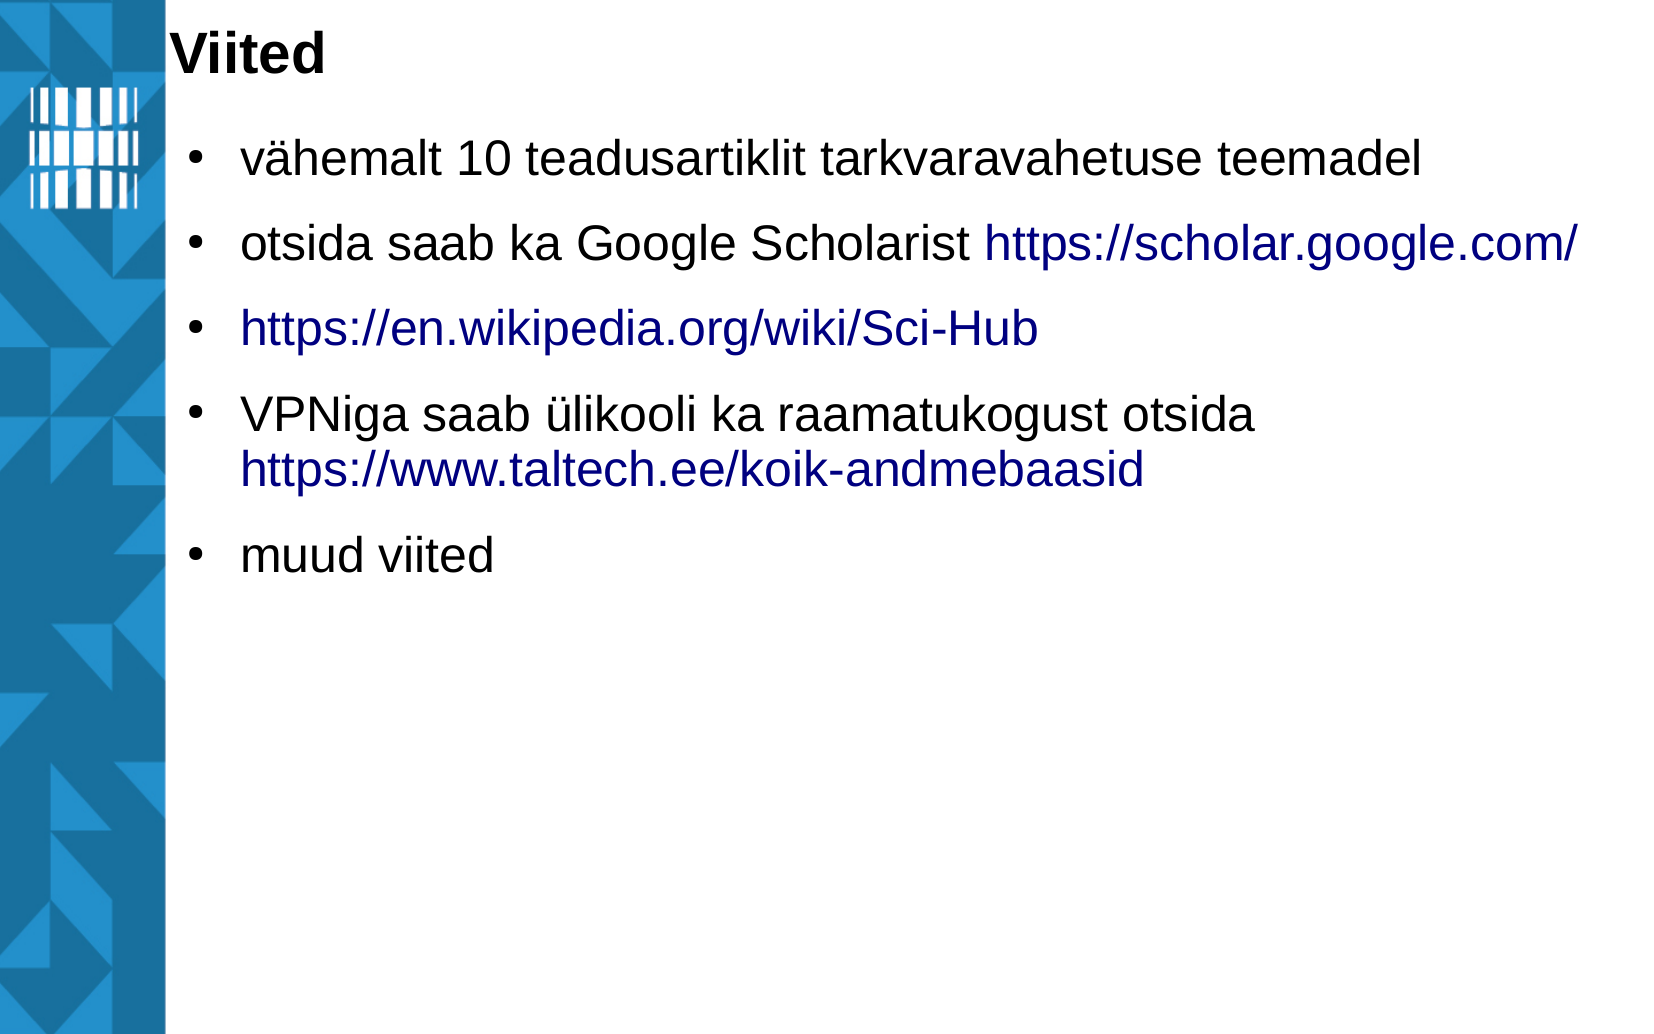

# Viited
vähemalt 10 teadusartiklit tarkvaravahetuse teemadel
otsida saab ka Google Scholarist https://scholar.google.com/
https://en.wikipedia.org/wiki/Sci-Hub
VPNiga saab ülikooli ka raamatukogust otsida https://www.taltech.ee/koik-andmebaasid
muud viited